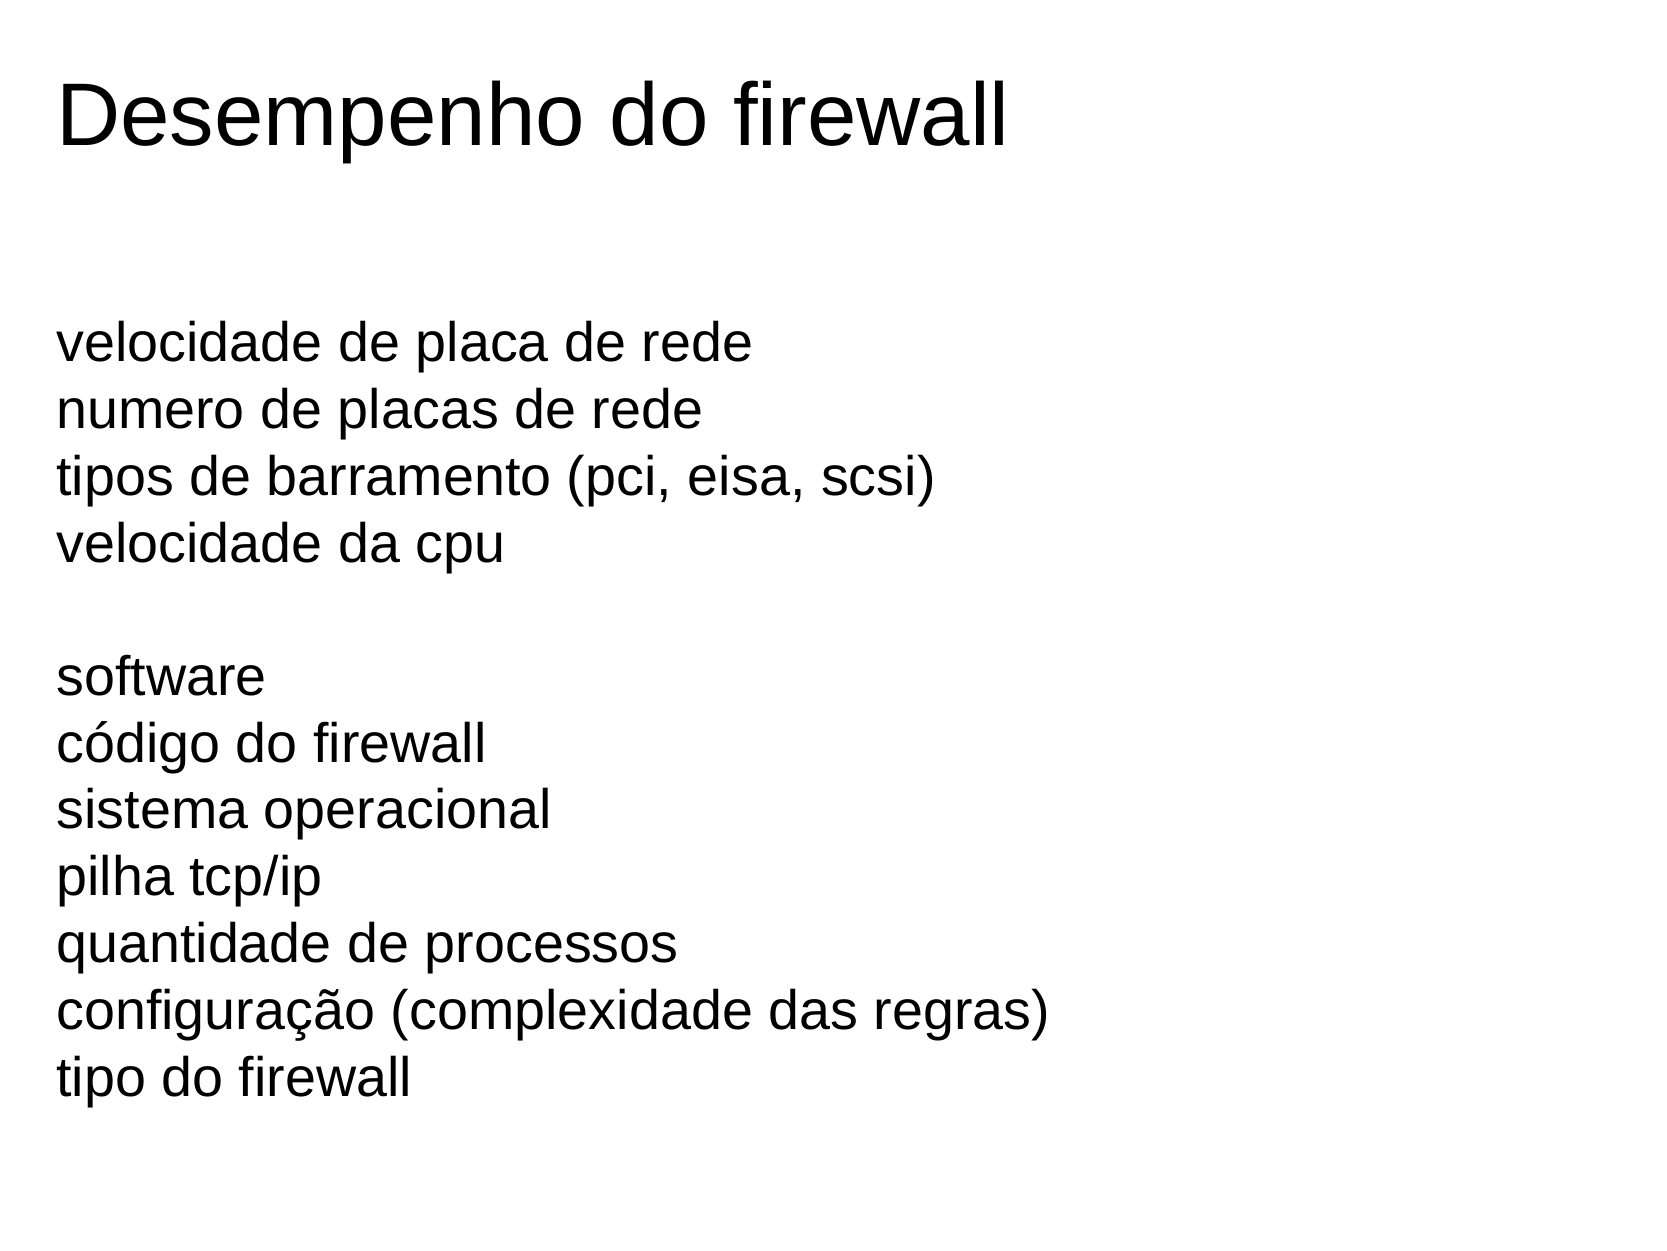

# Desempenho do firewall
velocidade de placa de rede
numero de placas de rede
tipos de barramento (pci, eisa, scsi)
velocidade da cpu
software
código do firewall
sistema operacional
pilha tcp/ip
quantidade de processos
configuração (complexidade das regras)
tipo do firewall